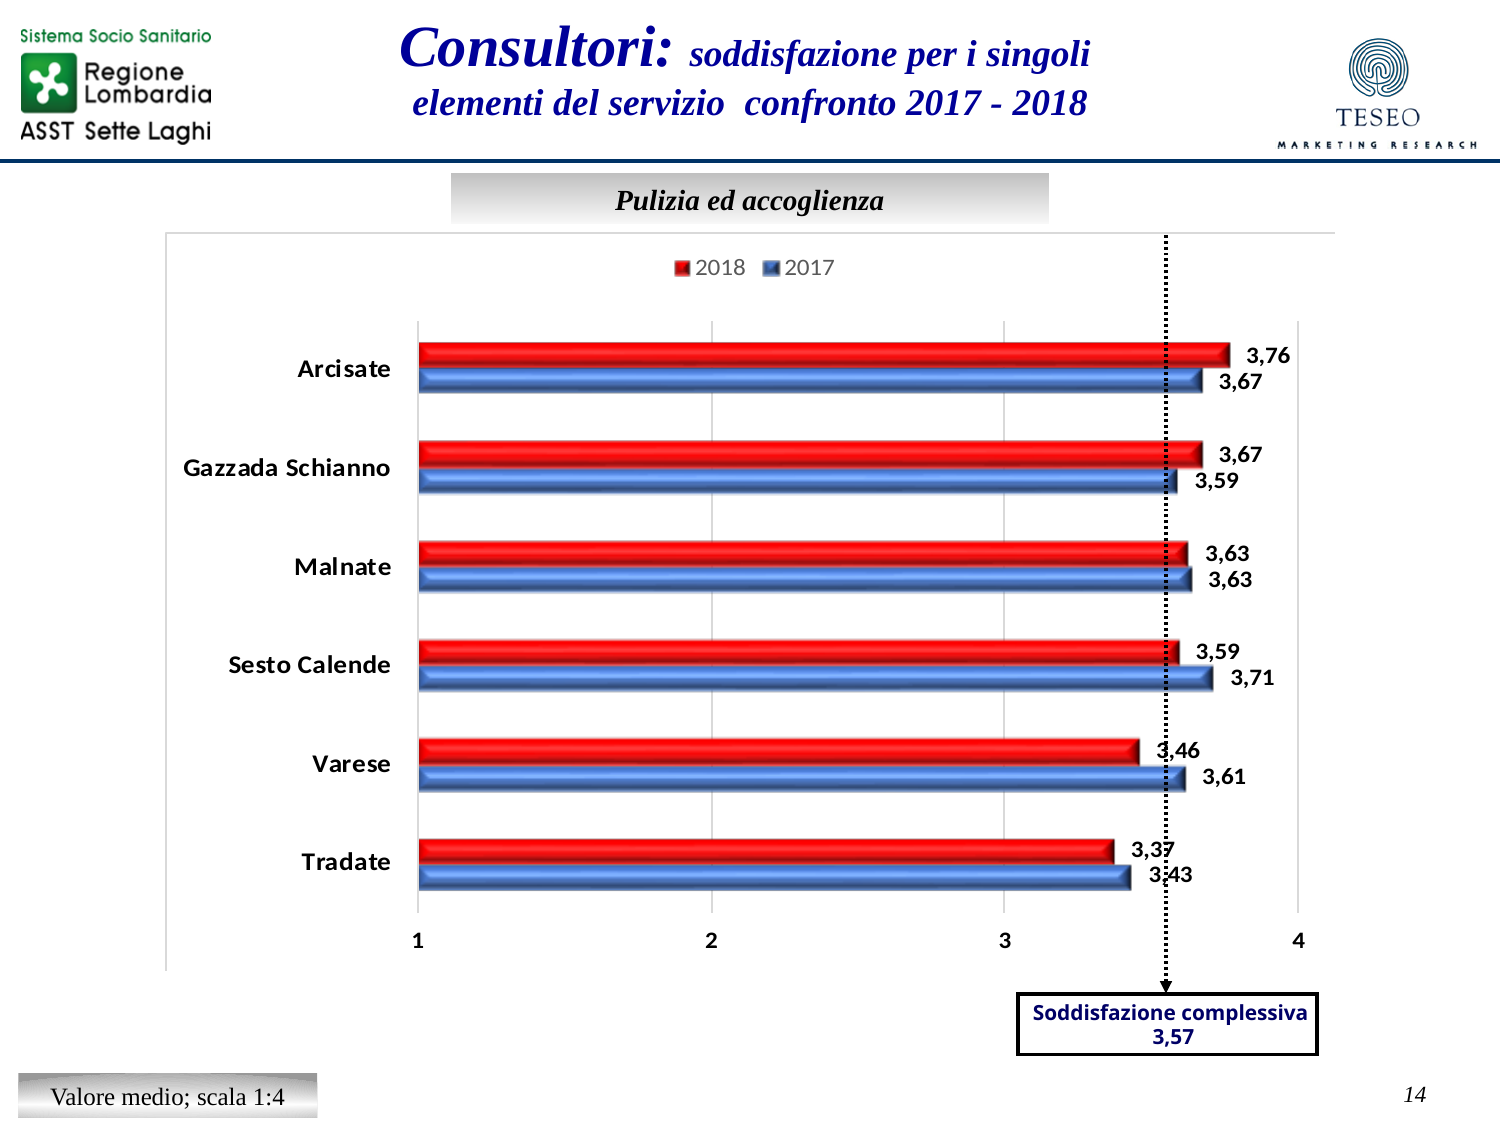

Consultori: soddisfazione per i singoli
elementi del servizio confronto 2017 - 2018
Pulizia ed accoglienza
Soddisfazione complessiva
3,57
Valore medio; scala 1:4